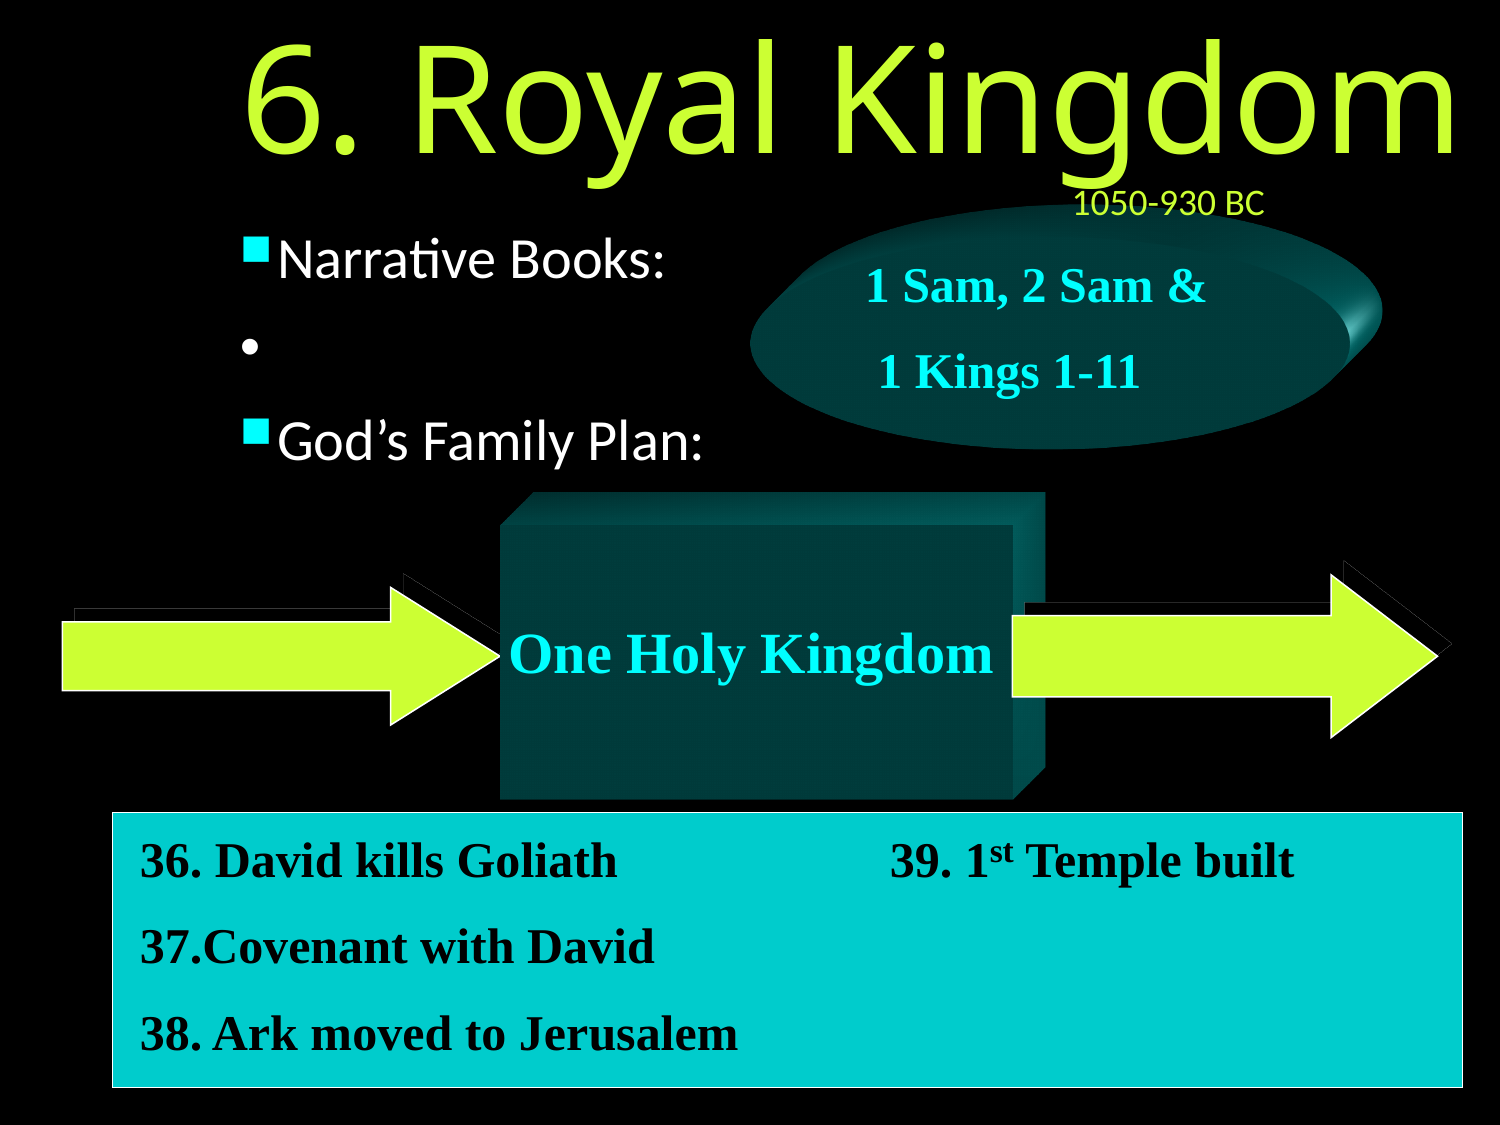

# 6. Royal Kingdom
1050-930 BC
Narrative Books:
God’s Family Plan:
1 Sam, 2 Sam &
 1 Kings 1-11
One Holy Kingdom
36. David kills Goliath		39. 1st Temple built
37.Covenant with David
38. Ark moved to Jerusalem